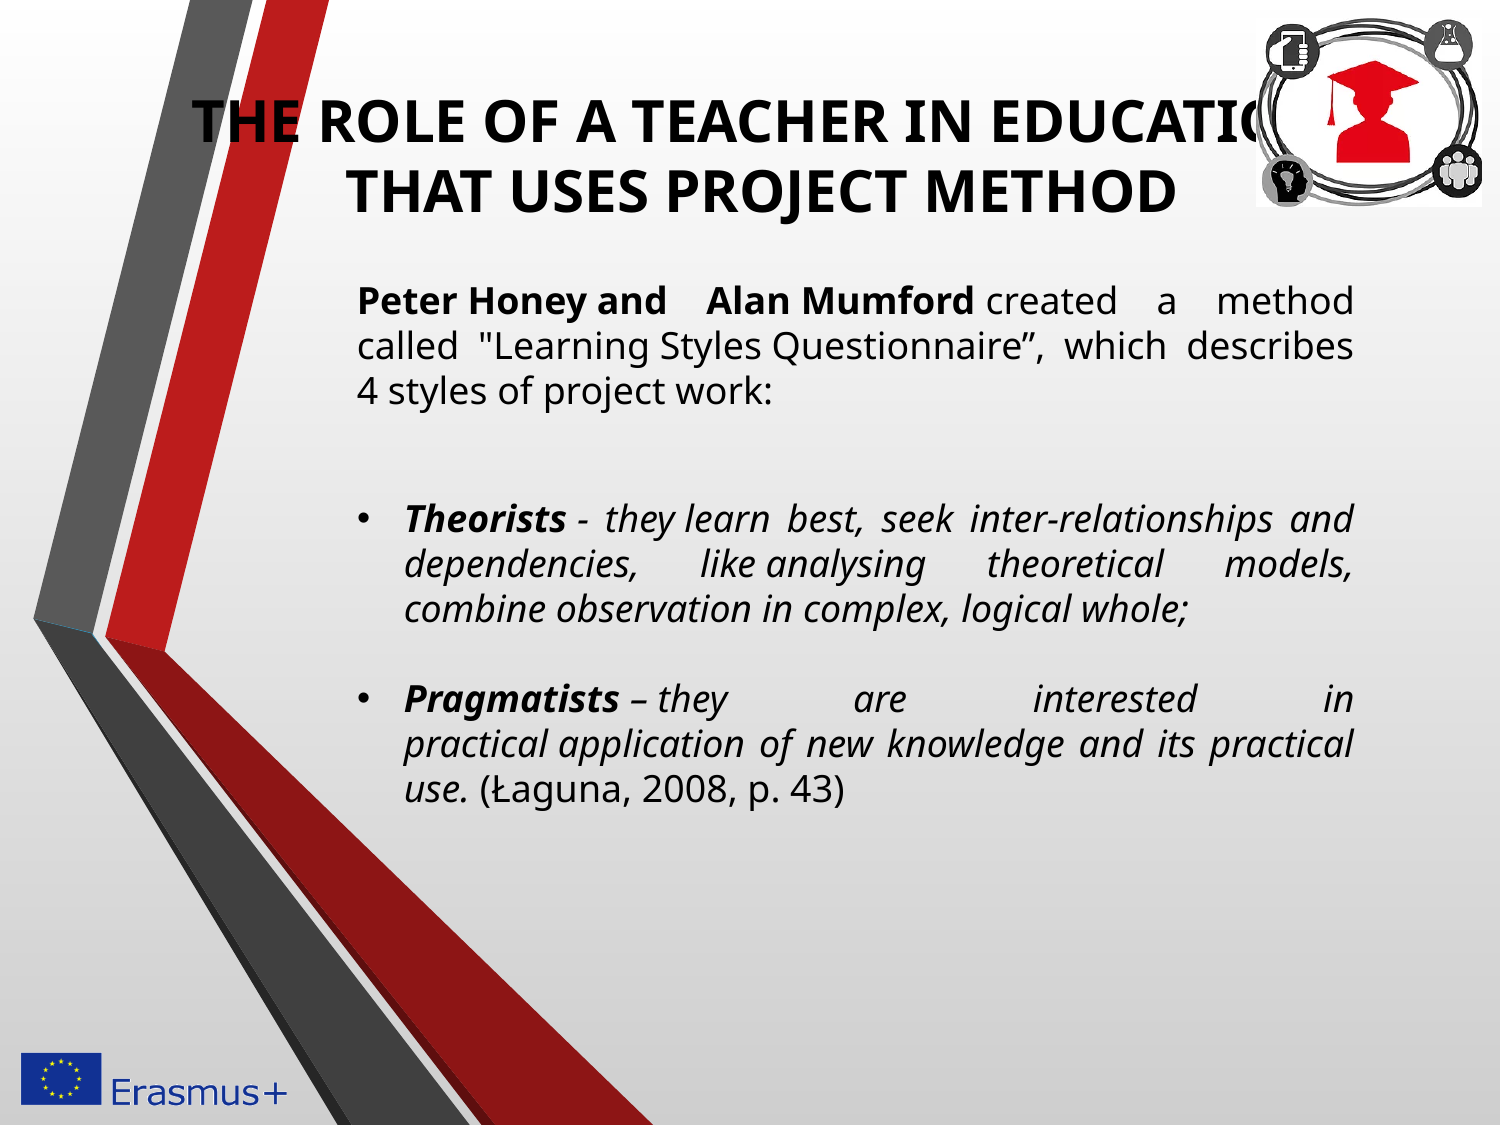

The role of a teacher in education
that uses project method
Peter Honey and Alan Mumford created a method called "Learning Styles Questionnaire”, which describes 4 styles of project work:
Theorists - they learn best, seek inter-relationships and dependencies, like analysing theoretical models, combine observation in complex, logical whole;
Pragmatists – they are interested in practical application of new knowledge and its practical use. (Łaguna, 2008, p. 43)